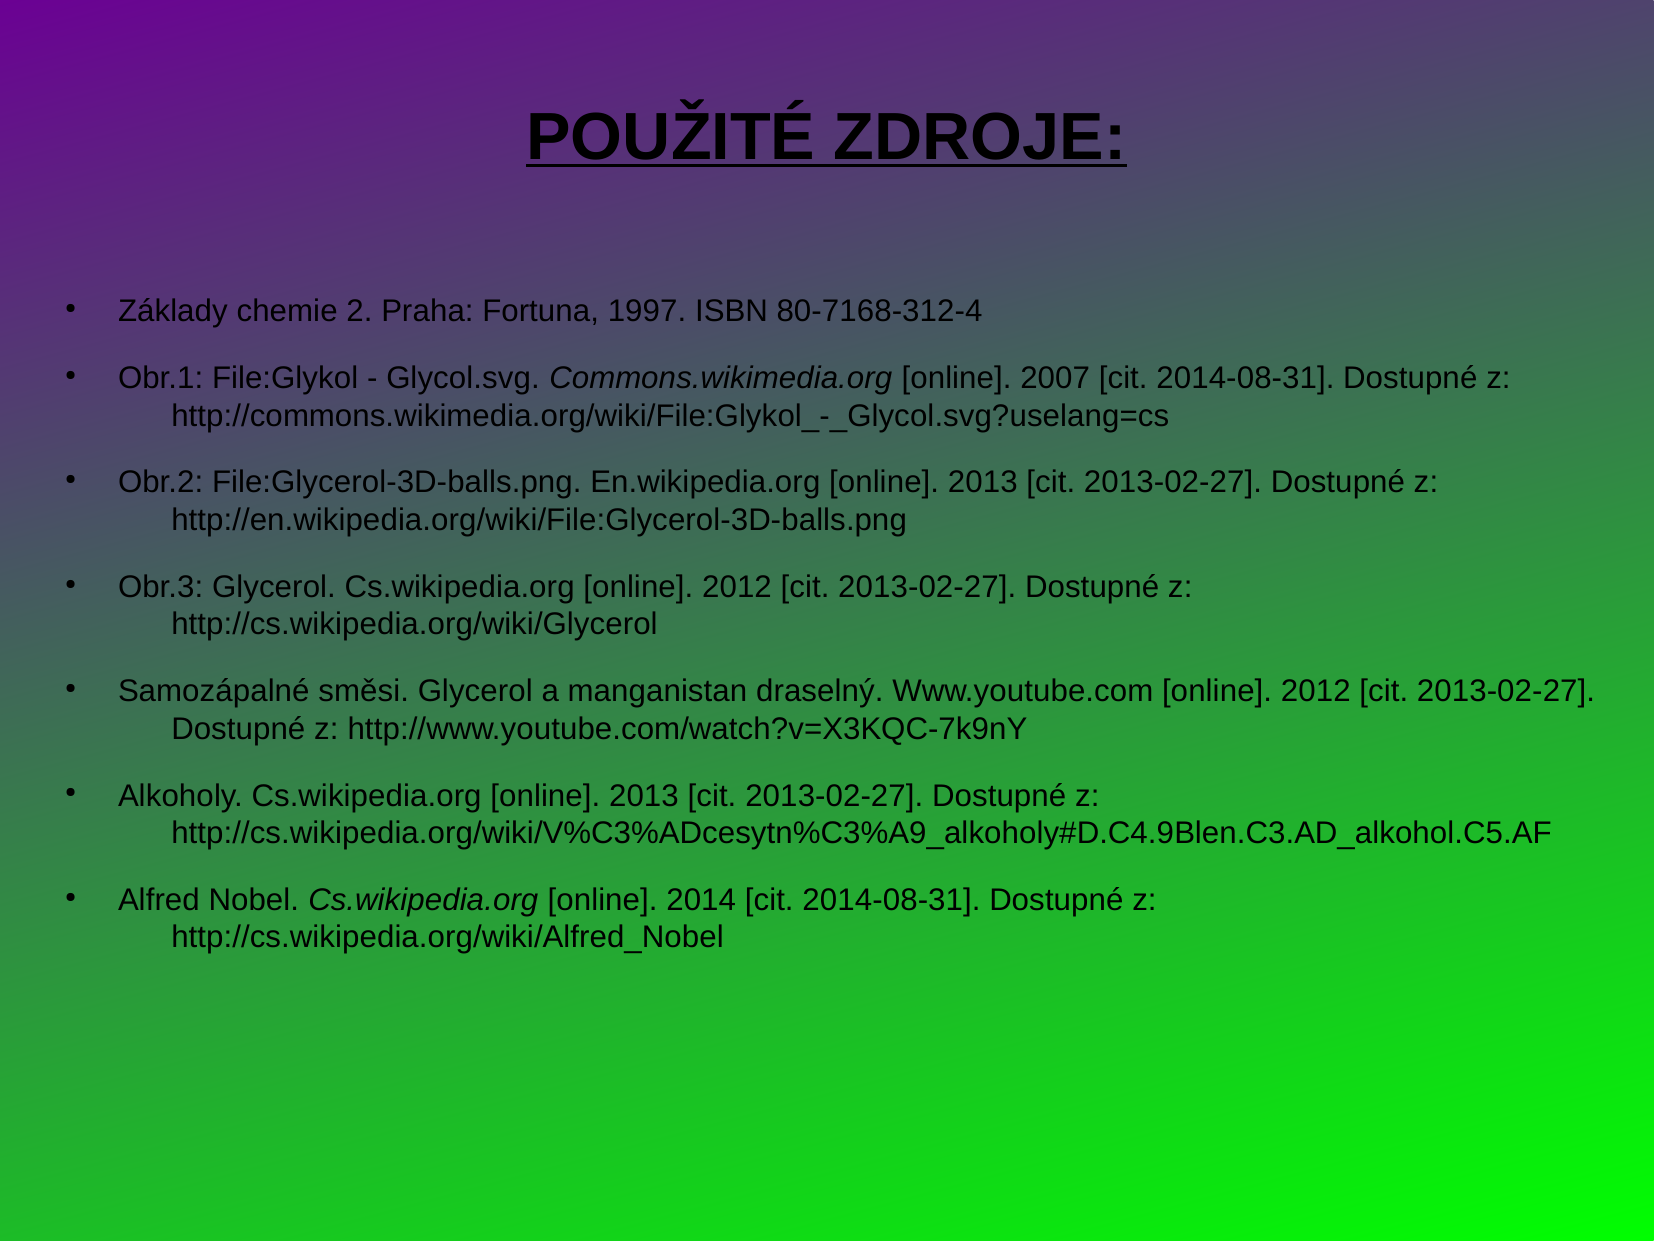

# POUŽITÉ ZDROJE:
Základy chemie 2. Praha: Fortuna, 1997. ISBN 80-7168-312-4
Obr.1: File:Glykol - Glycol.svg. Commons.wikimedia.org [online]. 2007 [cit. 2014-08-31]. Dostupné z: http://commons.wikimedia.org/wiki/File:Glykol_-_Glycol.svg?uselang=cs
Obr.2: File:Glycerol-3D-balls.png. En.wikipedia.org [online]. 2013 [cit. 2013-02-27]. Dostupné z: http://en.wikipedia.org/wiki/File:Glycerol-3D-balls.png
Obr.3: Glycerol. Cs.wikipedia.org [online]. 2012 [cit. 2013-02-27]. Dostupné z: http://cs.wikipedia.org/wiki/Glycerol
Samozápalné směsi. Glycerol a manganistan draselný. Www.youtube.com [online]. 2012 [cit. 2013-02-27]. Dostupné z: http://www.youtube.com/watch?v=X3KQC-7k9nY
Alkoholy. Cs.wikipedia.org [online]. 2013 [cit. 2013-02-27]. Dostupné z: http://cs.wikipedia.org/wiki/V%C3%ADcesytn%C3%A9_alkoholy#D.C4.9Blen.C3.AD_alkohol.C5.AF
Alfred Nobel. Cs.wikipedia.org [online]. 2014 [cit. 2014-08-31]. Dostupné z: http://cs.wikipedia.org/wiki/Alfred_Nobel